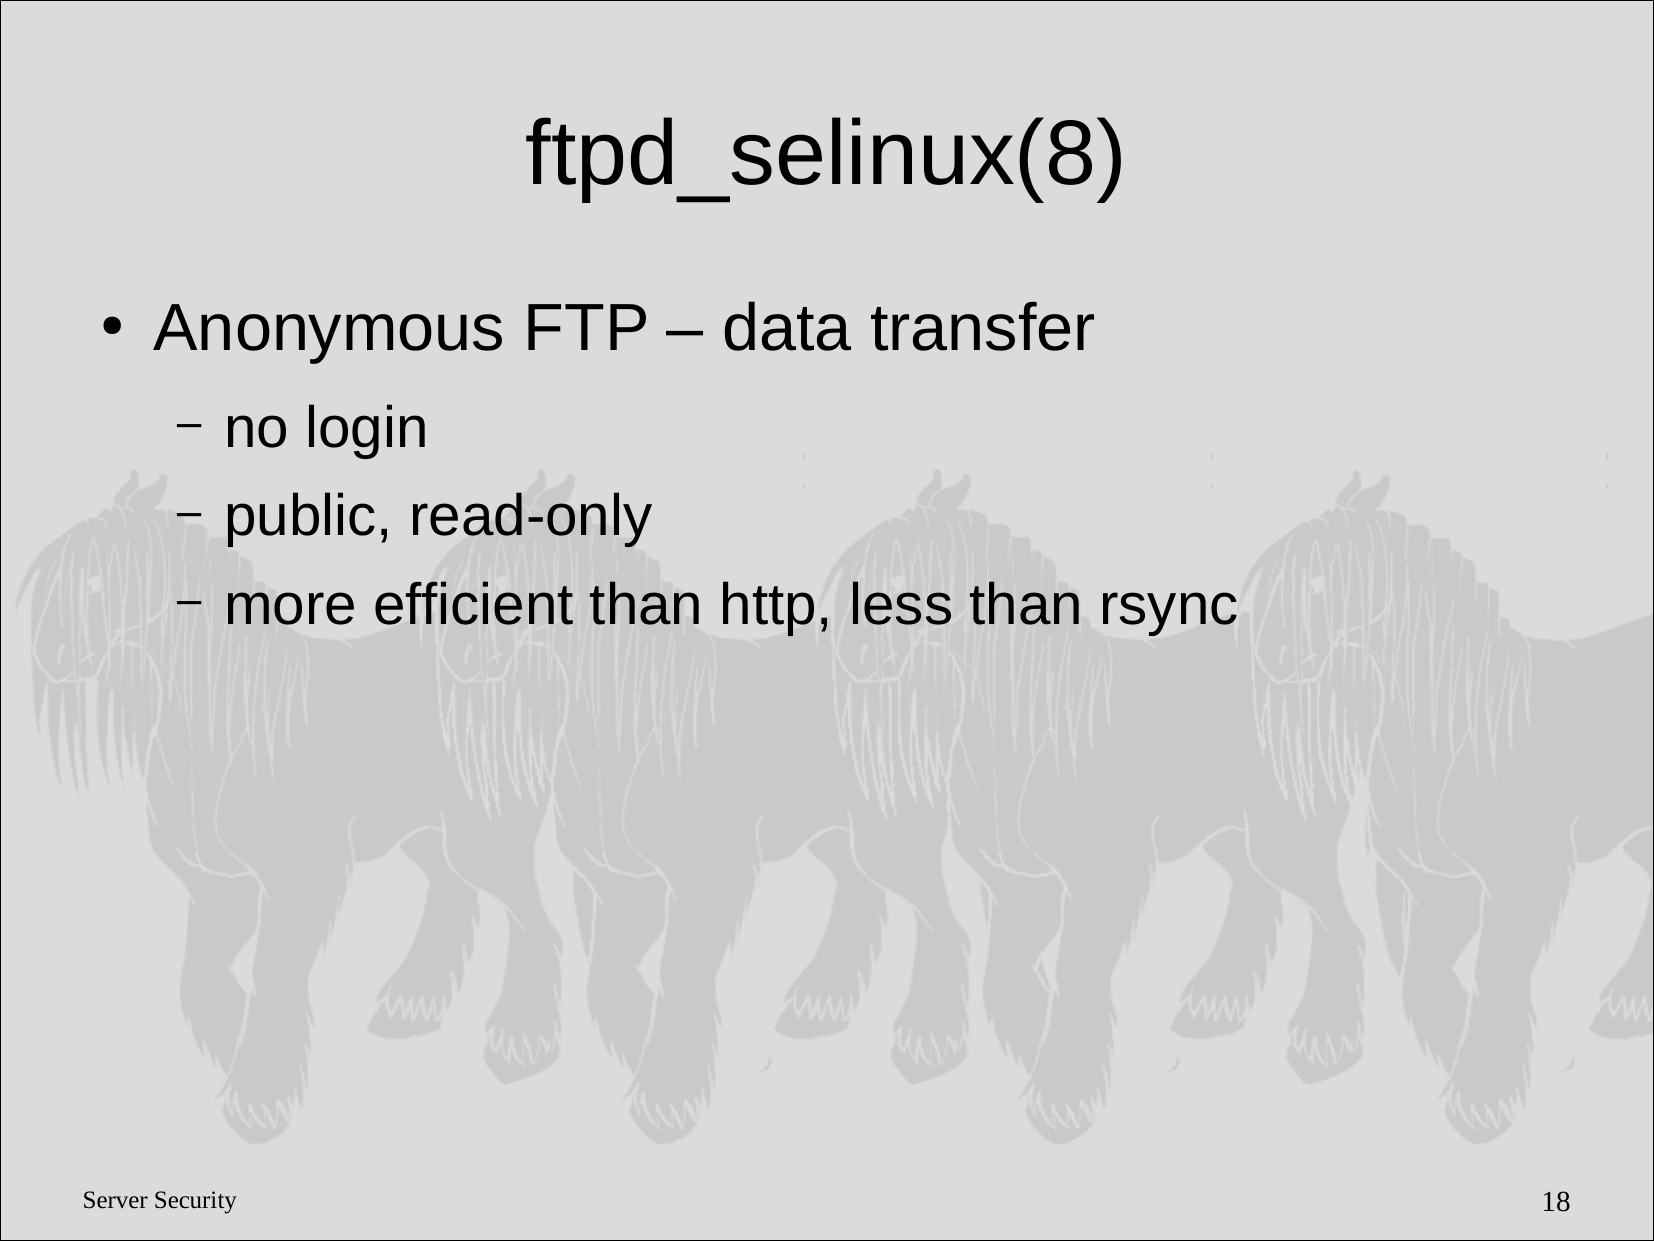

# ftpd_selinux(8)
Anonymous FTP – data transfer
no login
public, read-only
more efficient than http, less than rsync